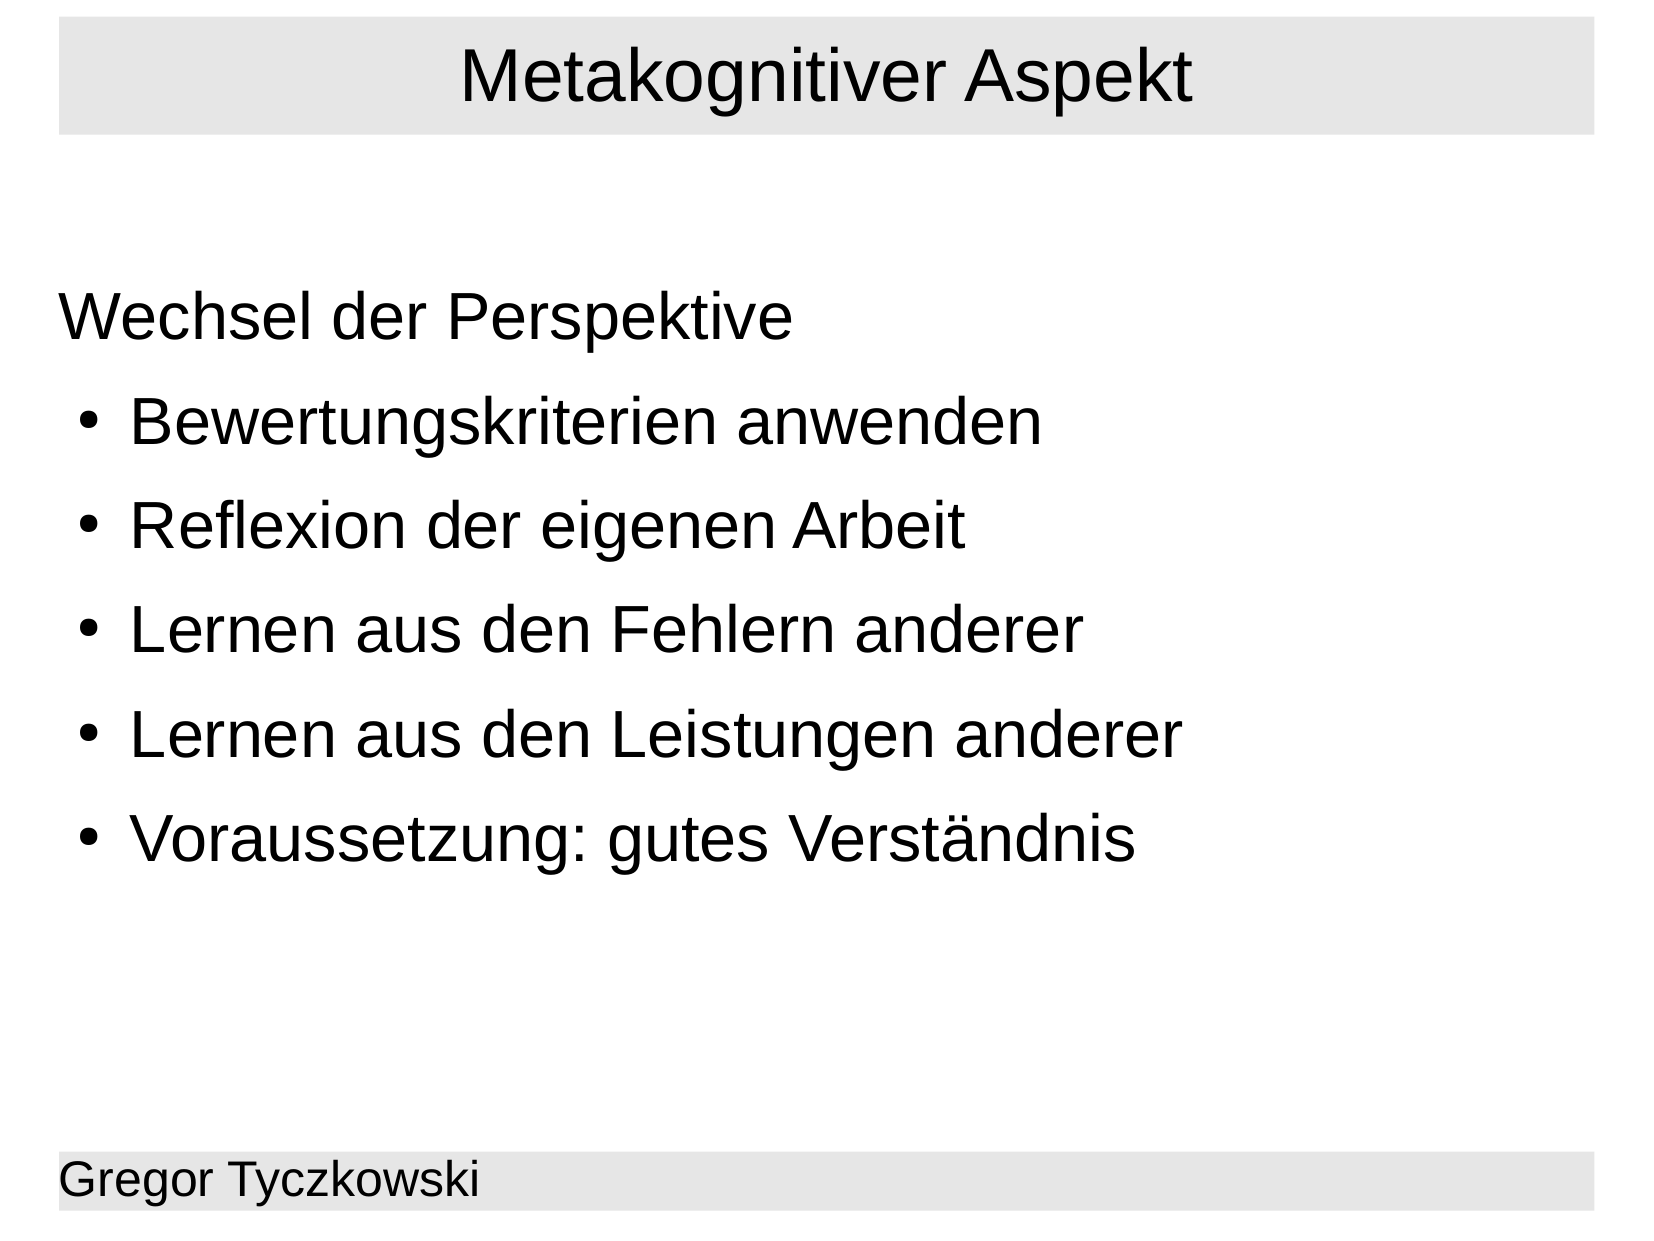

Metakognitiver Aspekt
Wechsel der Perspektive
Bewertungskriterien anwenden
Reflexion der eigenen Arbeit
Lernen aus den Fehlern anderer
Lernen aus den Leistungen anderer
Voraussetzung: gutes Verständnis
# Gregor Tyczkowski